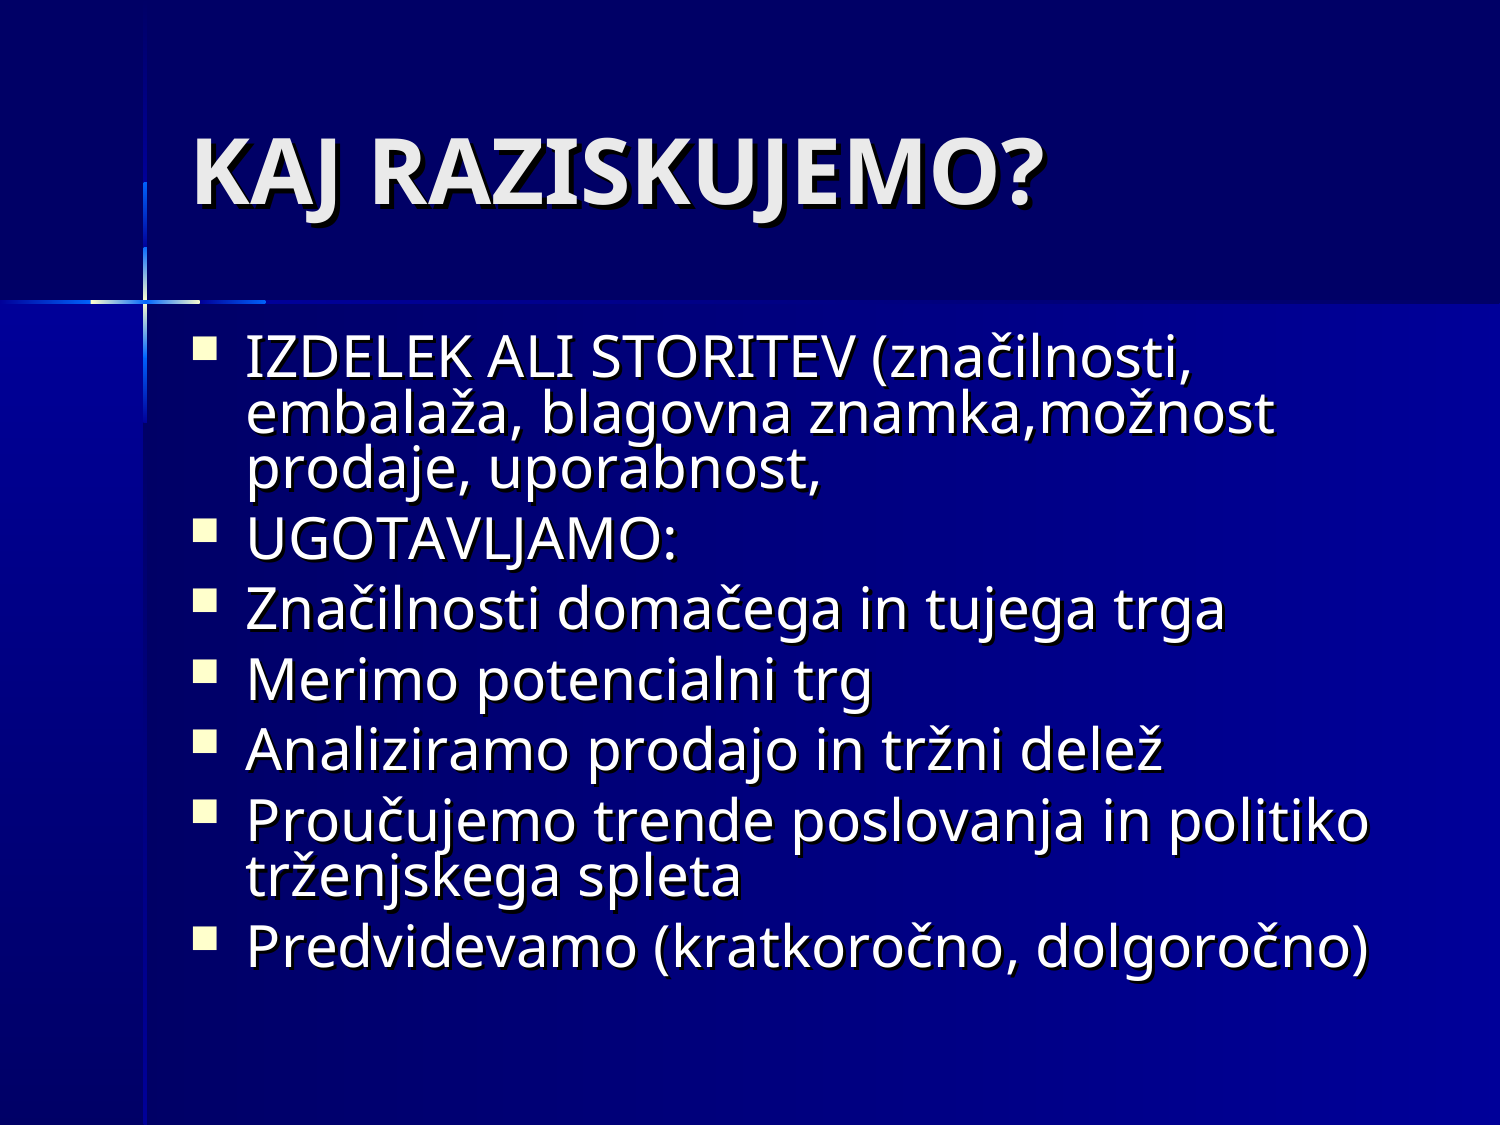

# KAJ RAZISKUJEMO?
IZDELEK ALI STORITEV (značilnosti, embalaža, blagovna znamka,možnost prodaje, uporabnost,
UGOTAVLJAMO:
Značilnosti domačega in tujega trga
Merimo potencialni trg
Analiziramo prodajo in tržni delež
Proučujemo trende poslovanja in politiko trženjskega spleta
Predvidevamo (kratkoročno, dolgoročno)